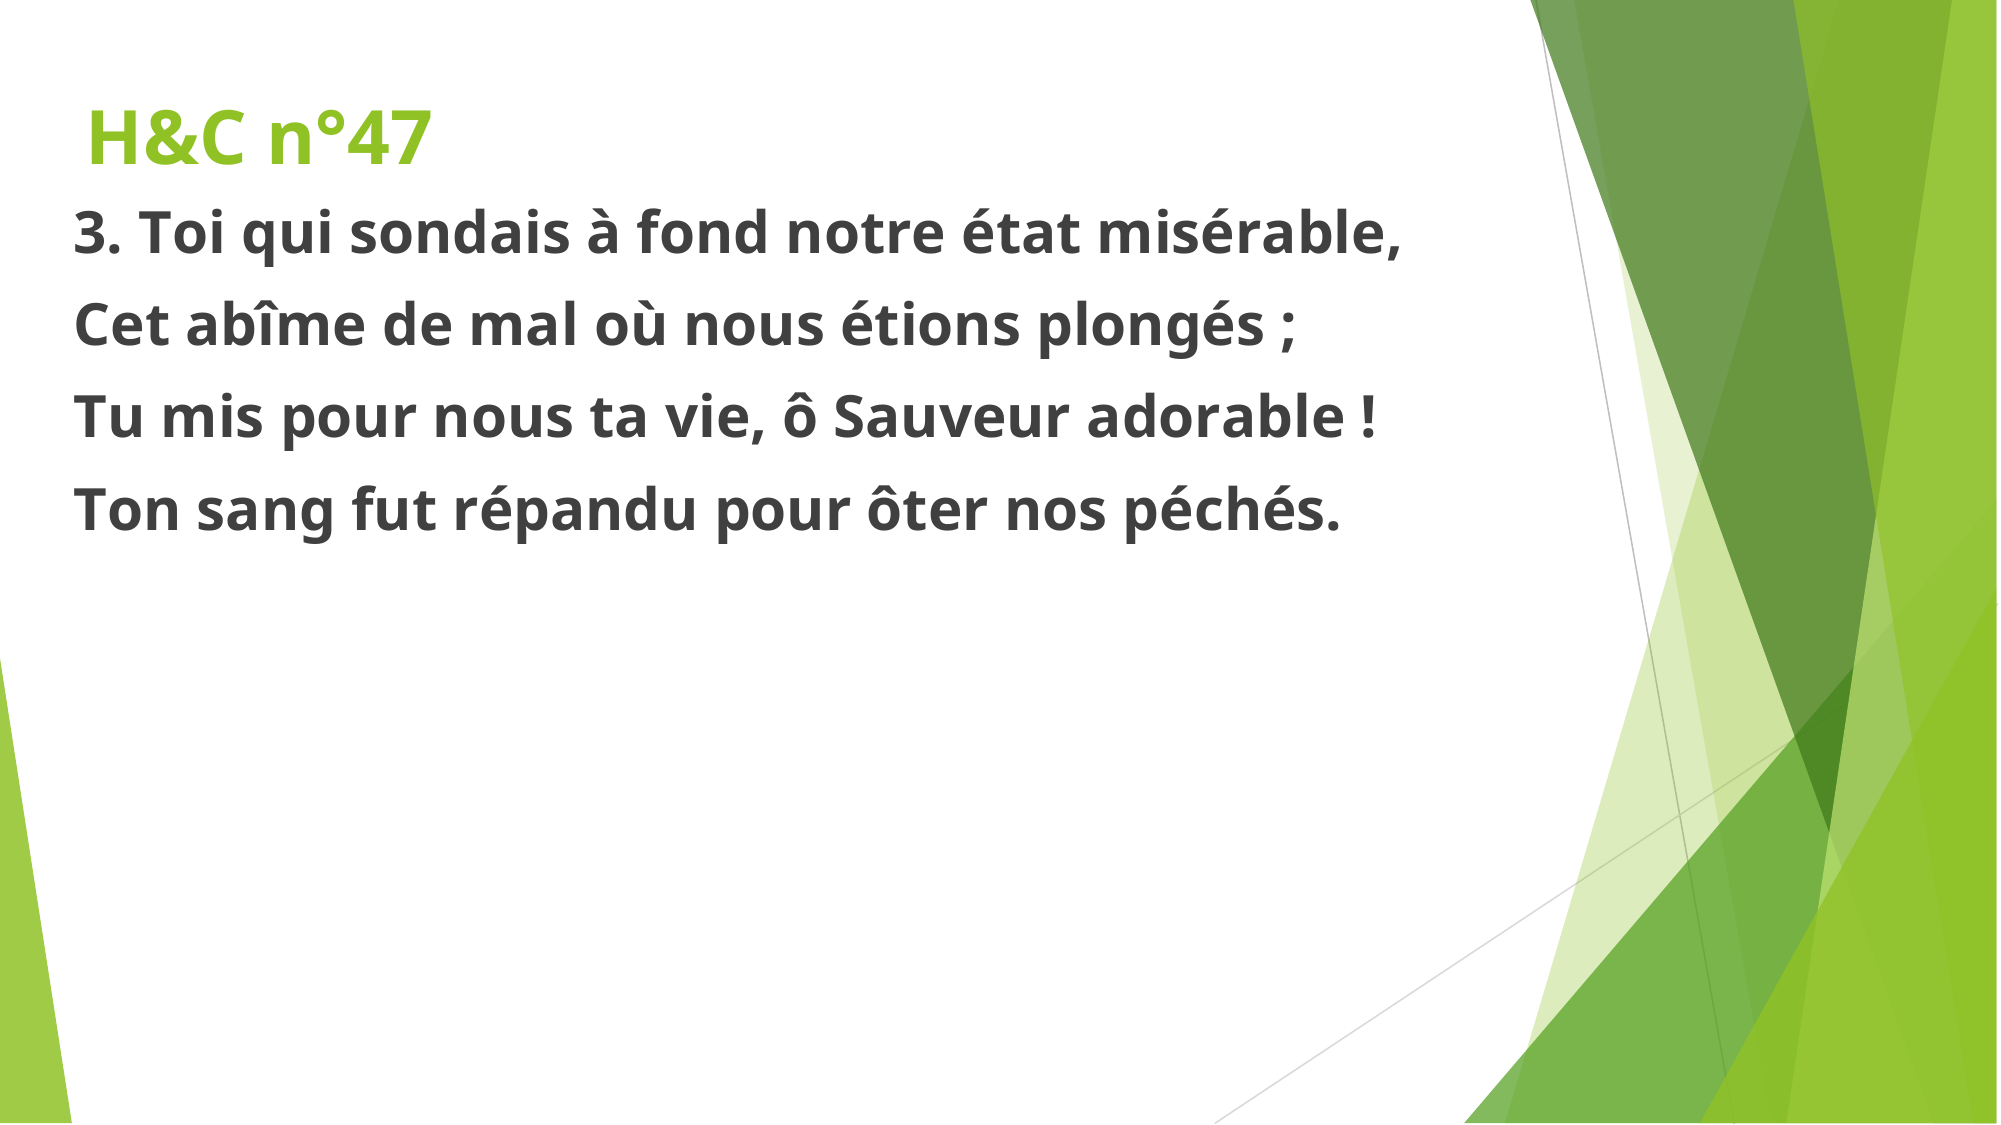

H&C n°47
3. Toi qui sondais à fond notre état misérable,
Cet abîme de mal où nous étions plongés ;
Tu mis pour nous ta vie, ô Sauveur adorable !
Ton sang fut répandu pour ôter nos péchés.